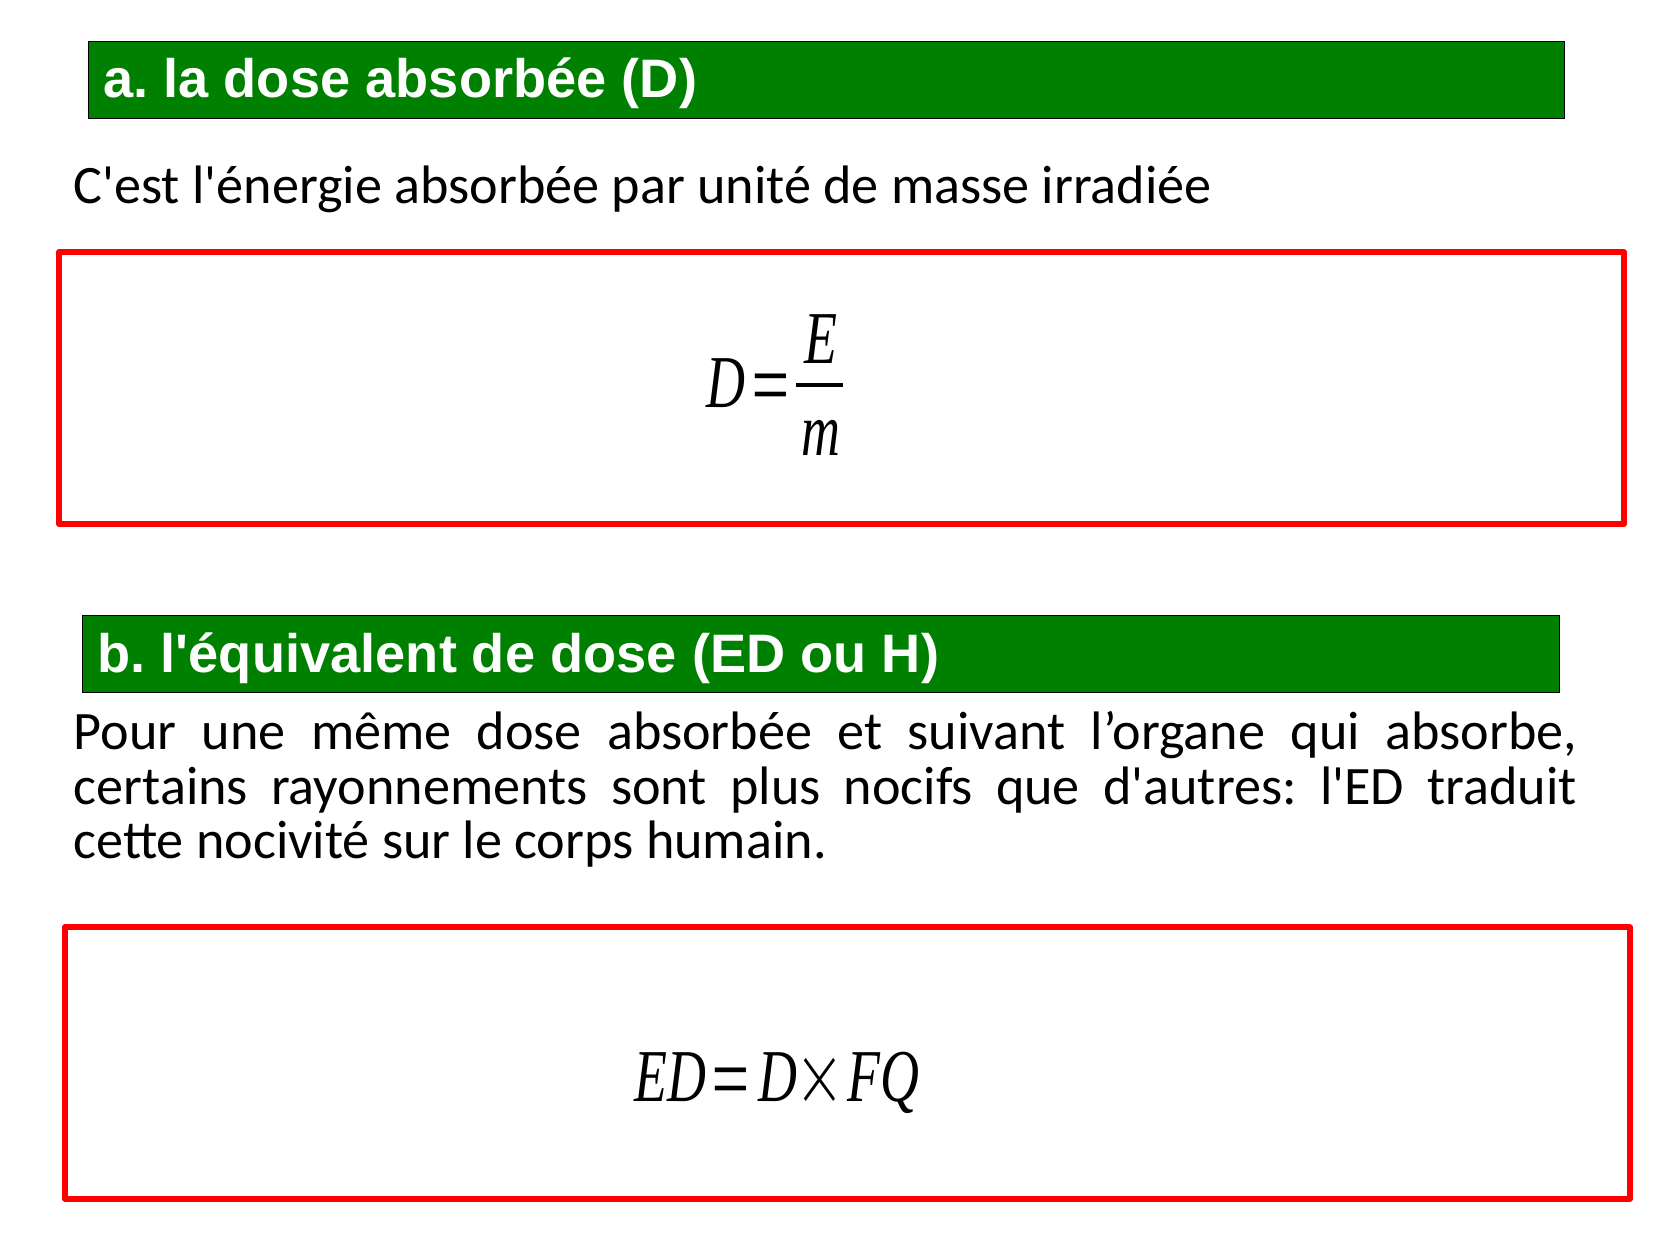

a. la dose absorbée (D)
C'est l'énergie absorbée par unité de masse irradiée
b. l'équivalent de dose (ED ou H)
Pour une même dose absorbée et suivant l’organe qui absorbe, certains rayonnements sont plus nocifs que d'autres: l'ED traduit cette nocivité sur le corps humain.